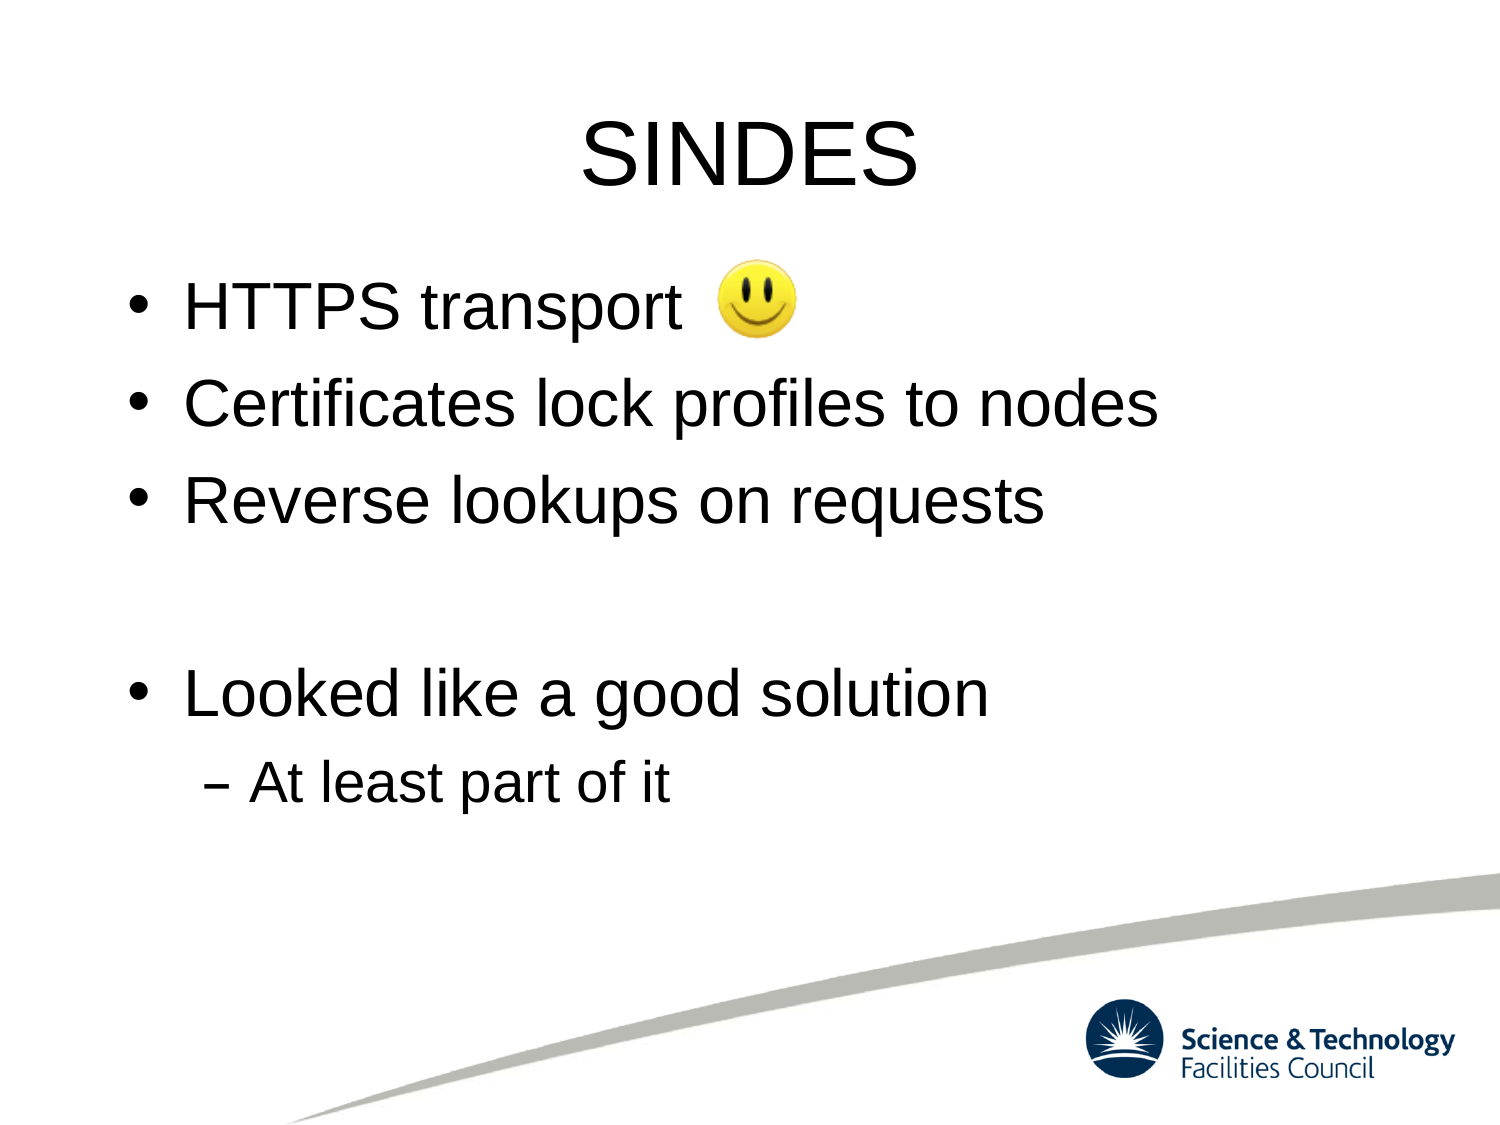

# SINDES
HTTPS transport
Certificates lock profiles to nodes
Reverse lookups on requests
Looked like a good solution
At least part of it